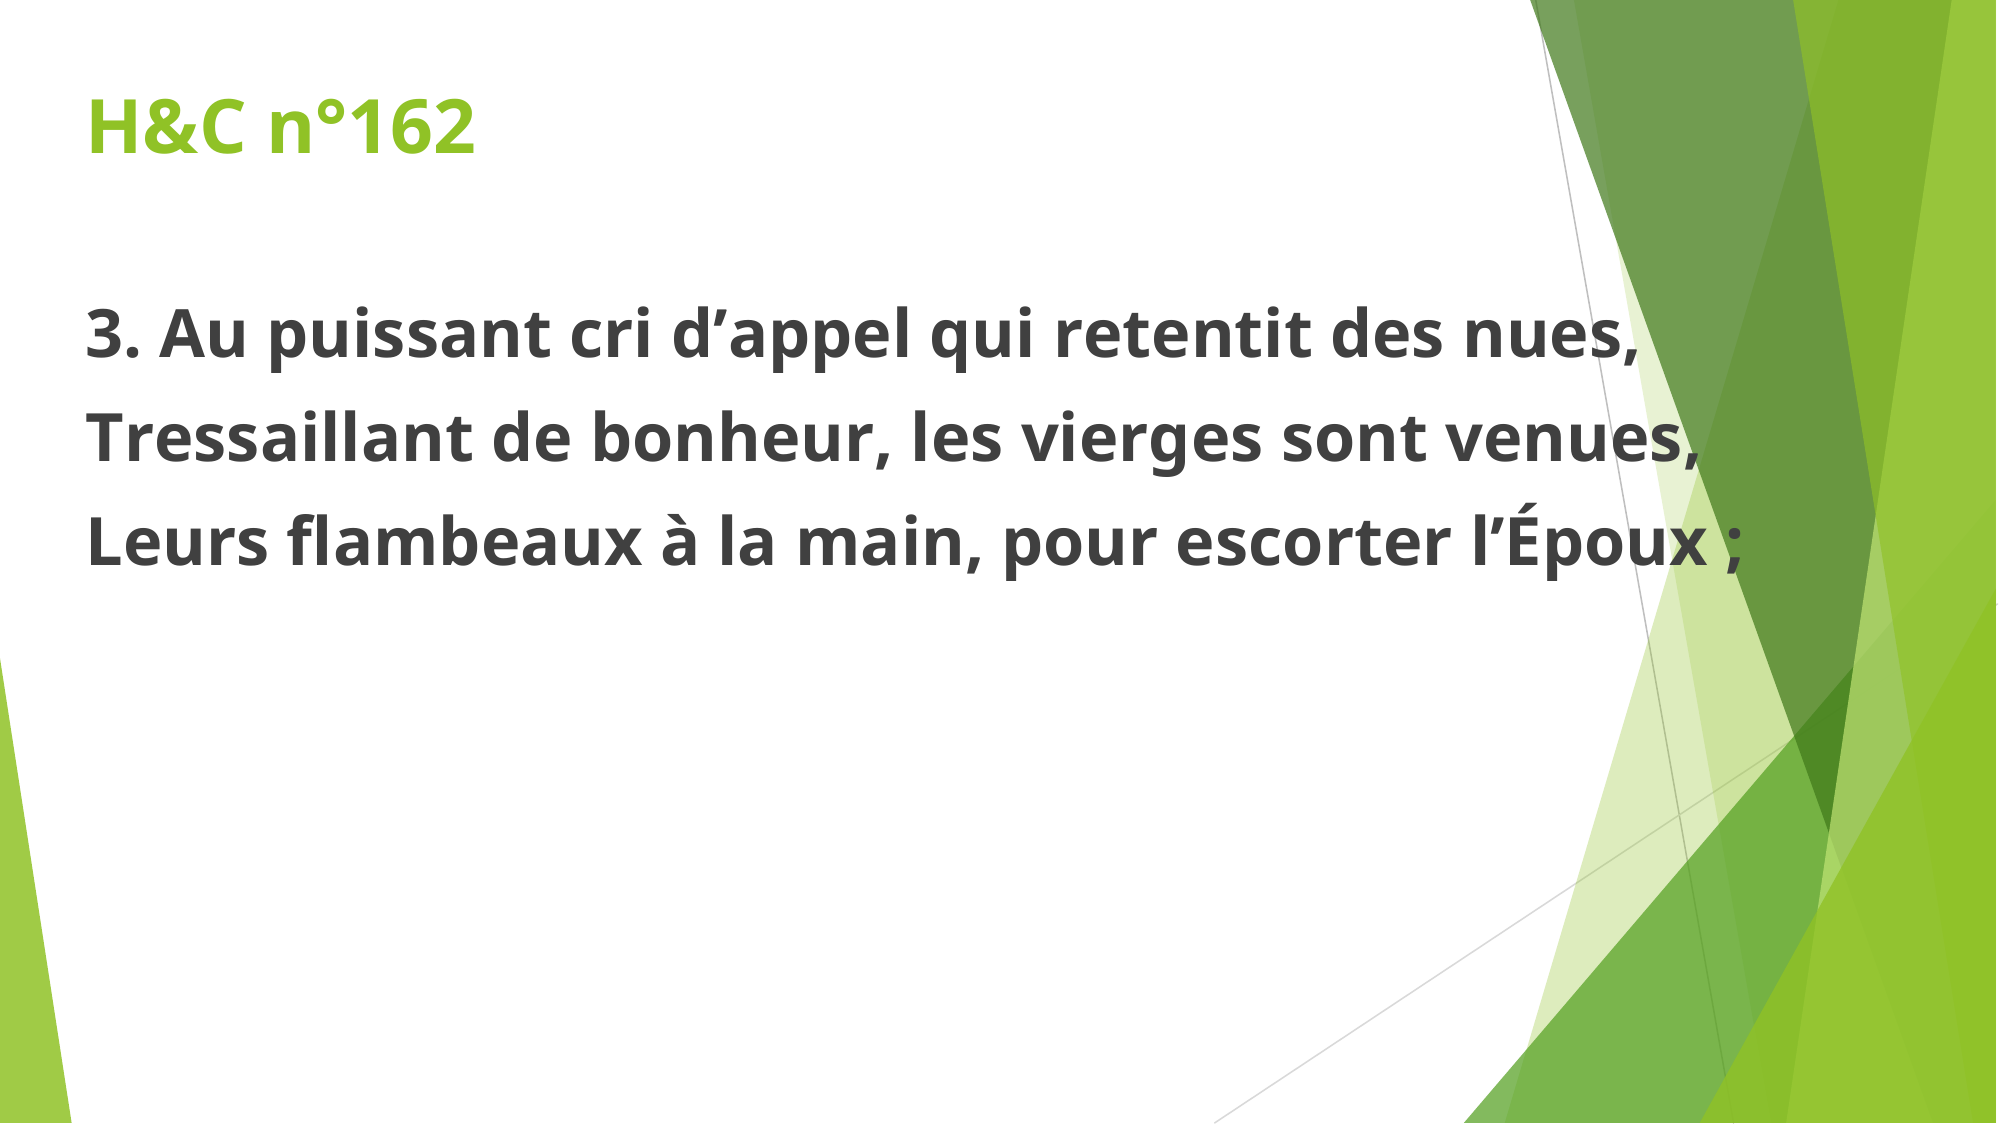

H&C n°162
3. Au puissant cri d’appel qui retentit des nues,
Tressaillant de bonheur, les vierges sont venues,
Leurs flambeaux à la main, pour escorter l’Époux ;